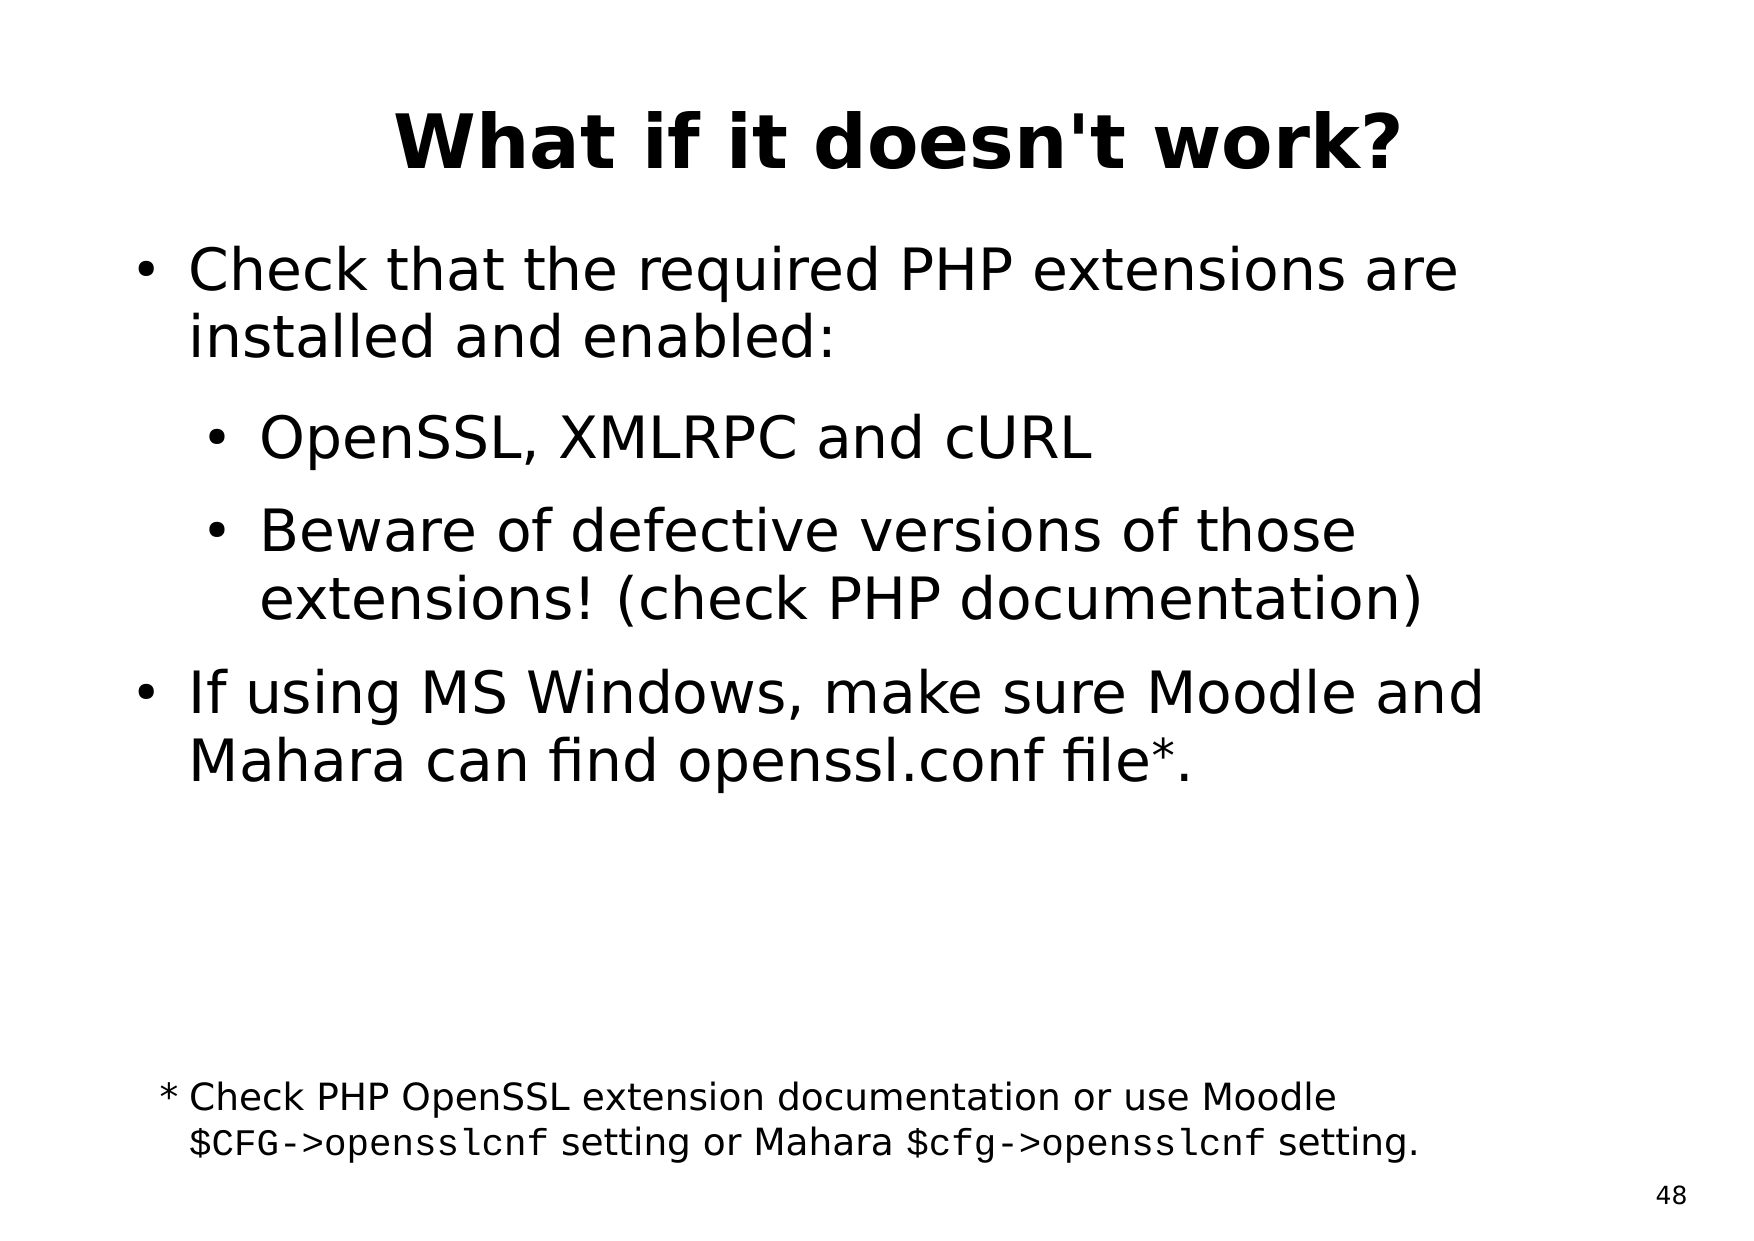

# What if it doesn't work?
Check that the required PHP extensions are installed and enabled:
OpenSSL, XMLRPC and cURL
Beware of defective versions of those extensions! (check PHP documentation)
If using MS Windows, make sure Moodle and Mahara can find openssl.conf file*.
*	Check PHP OpenSSL extension documentation or use Moodle
$CFG->opensslcnf setting or Mahara $cfg->opensslcnf setting.
48